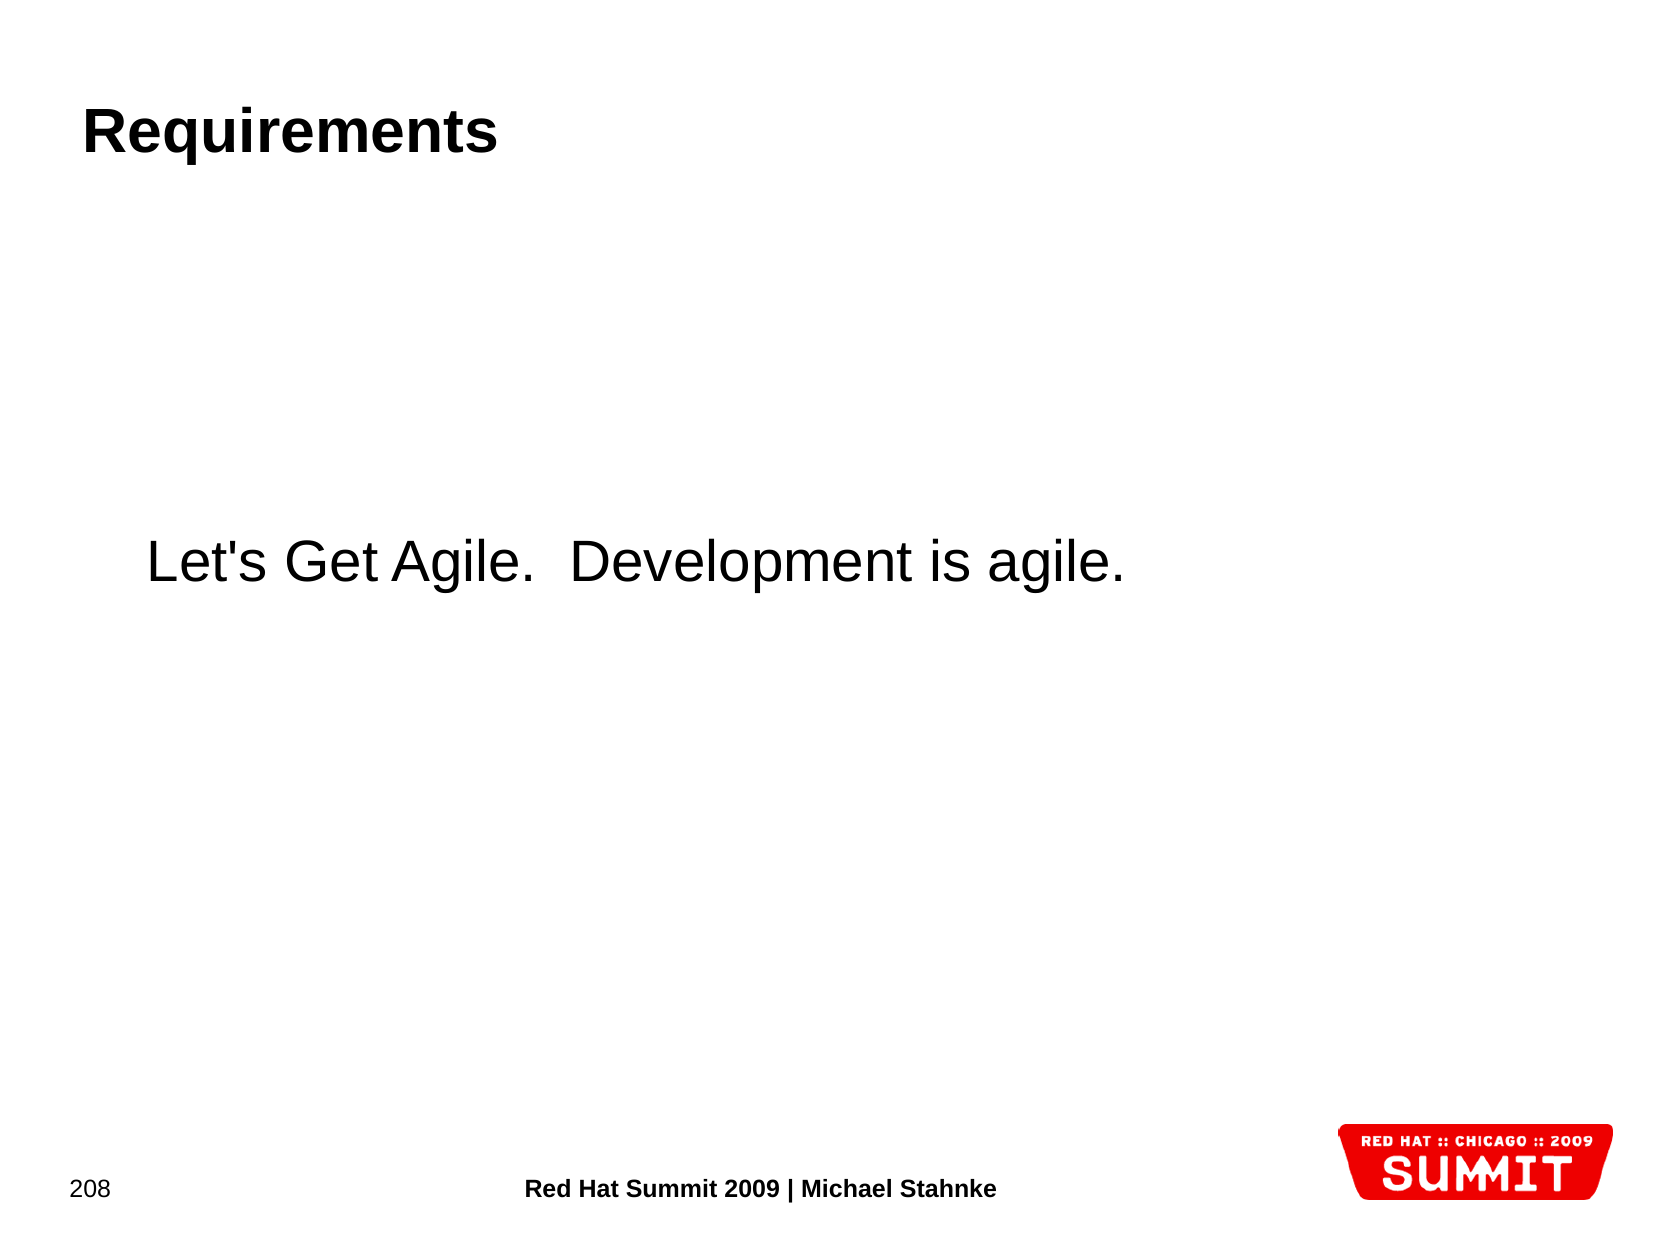

# Requirements
Let's Get Agile. Development is agile.